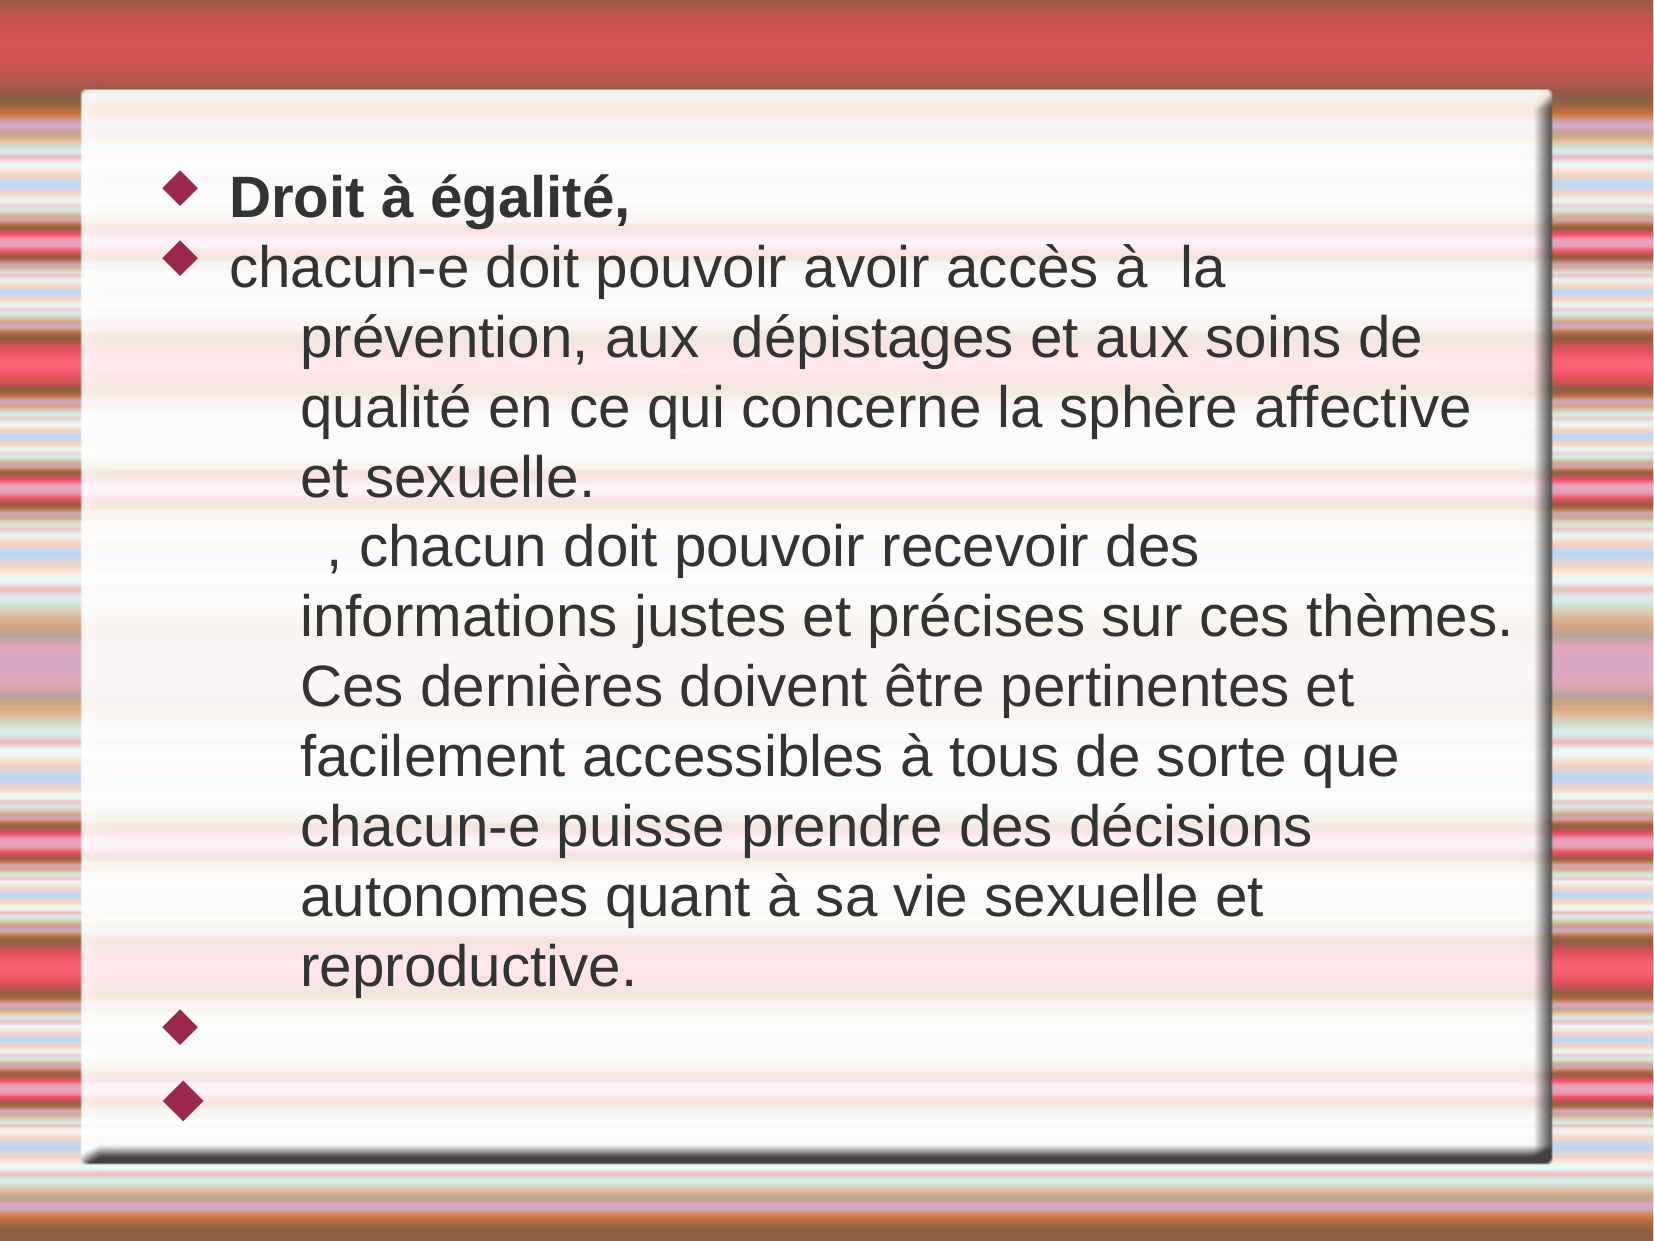

# Droit à égalité,
chacun-e doit pouvoir avoir accès à la prévention, aux dépistages et aux soins de qualité en ce qui concerne la sphère affective et sexuelle.
 , chacun doit pouvoir recevoir des informations justes et précises sur ces thèmes. Ces dernières doivent être pertinentes et facilement accessibles à tous de sorte que chacun-e puisse prendre des décisions autonomes quant à sa vie sexuelle et reproductive.